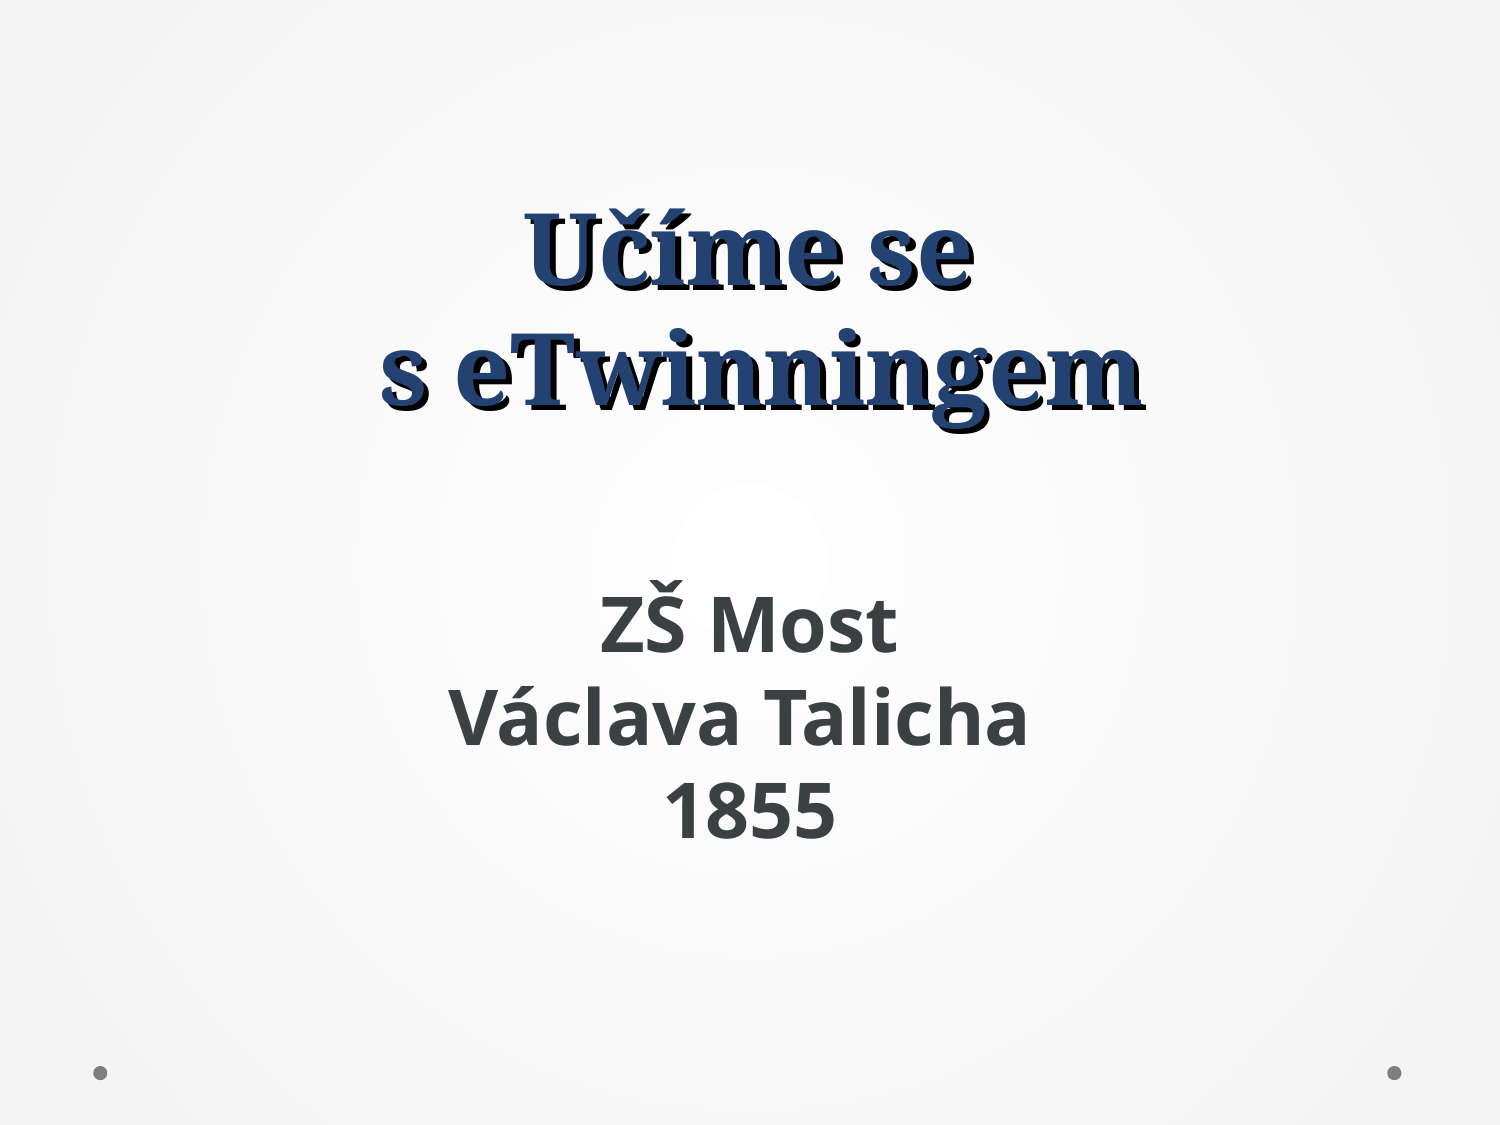

# Učíme se s eTwinningem
ZŠ Most
Václava Talicha
1855